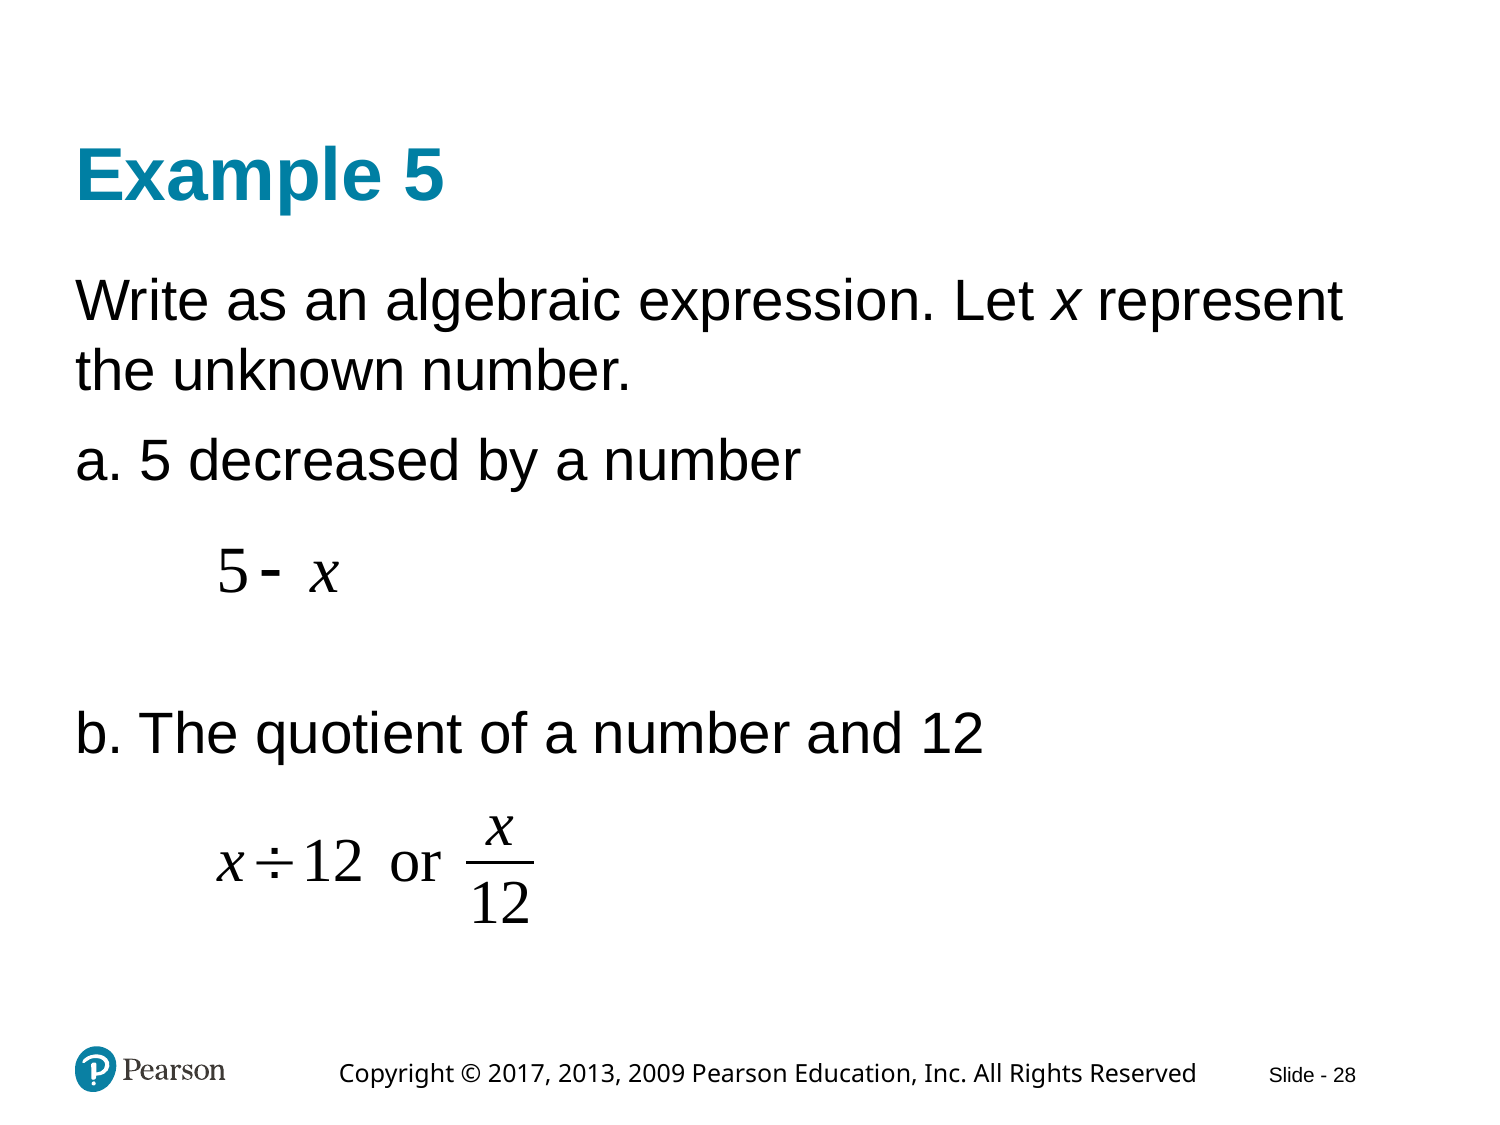

# Example 5
Write as an algebraic expression. Let x represent the unknown number.
a. 5 decreased by a number
b. The quotient of a number and 12